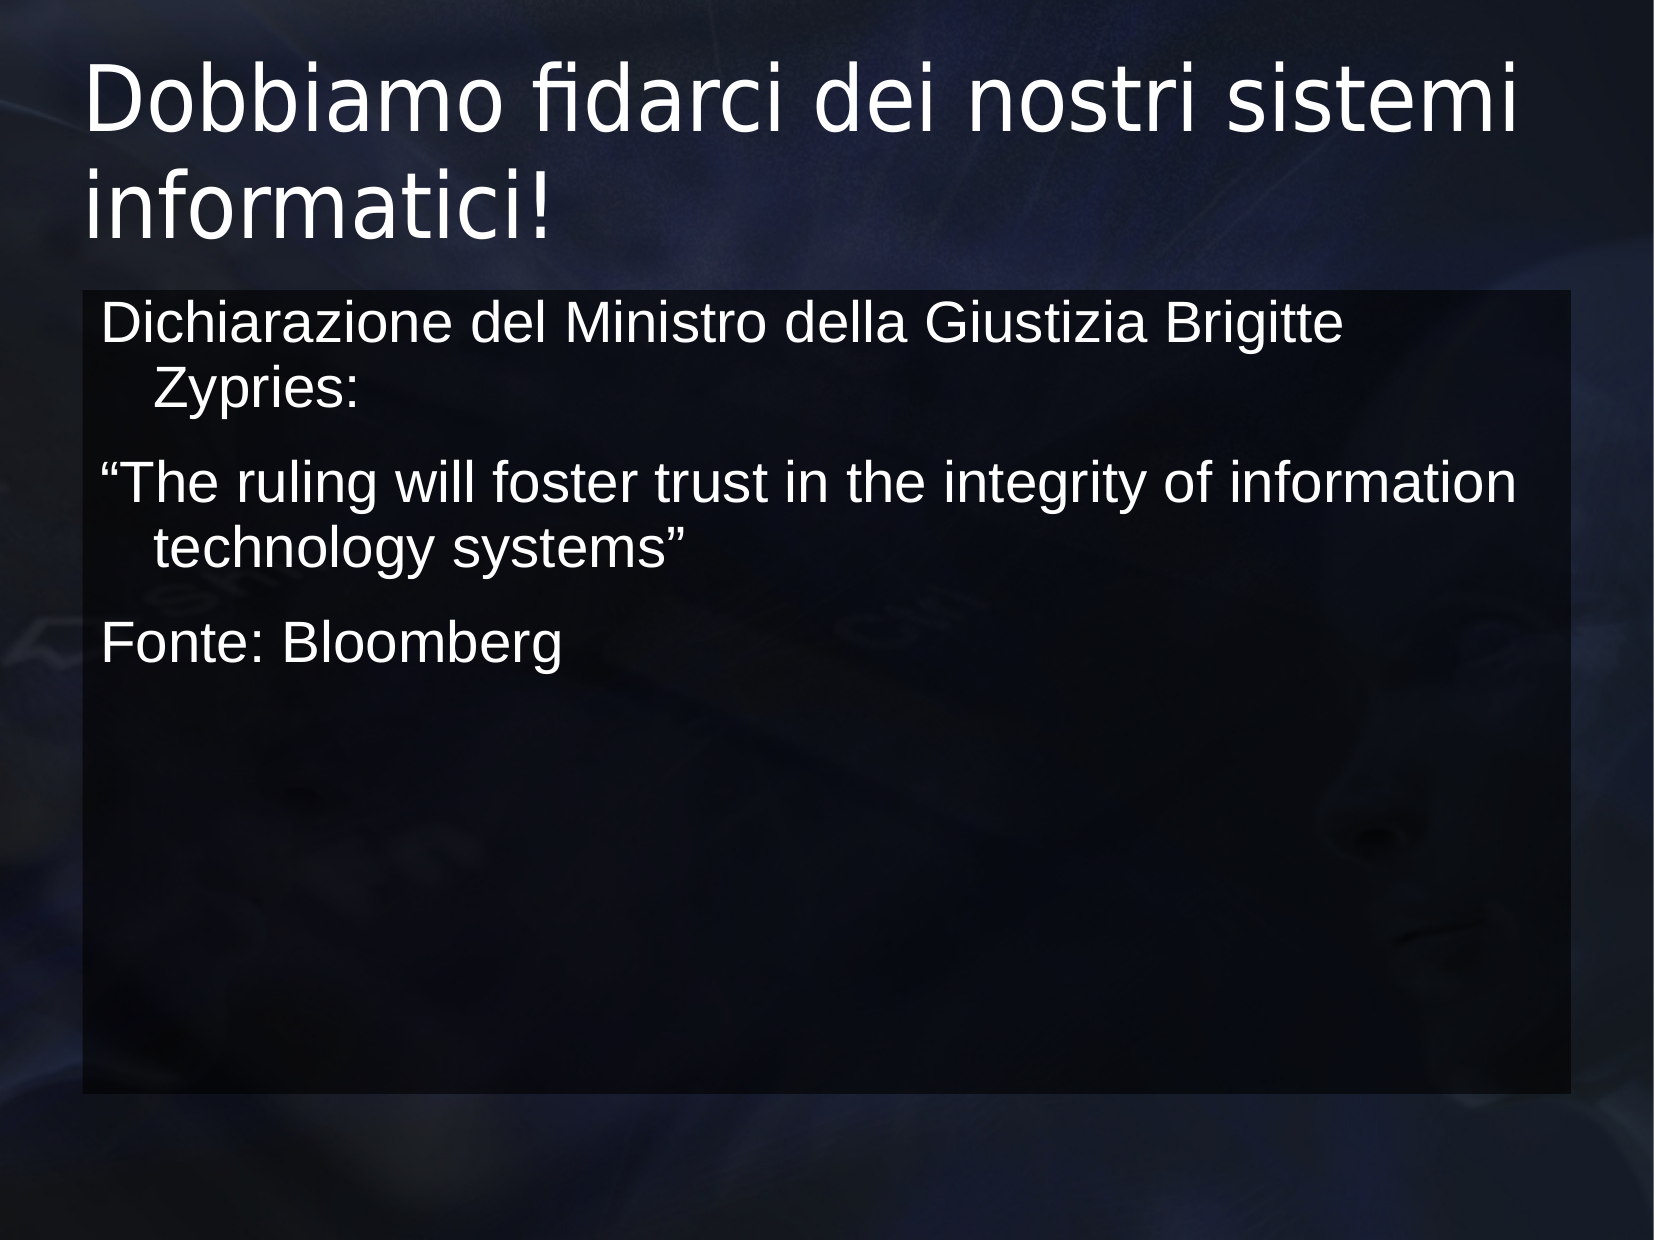

# Dobbiamo fidarci dei nostri sistemi informatici!
Dichiarazione del Ministro della Giustizia Brigitte Zypries:
“The ruling will foster trust in the integrity of information technology systems”
Fonte: Bloomberg